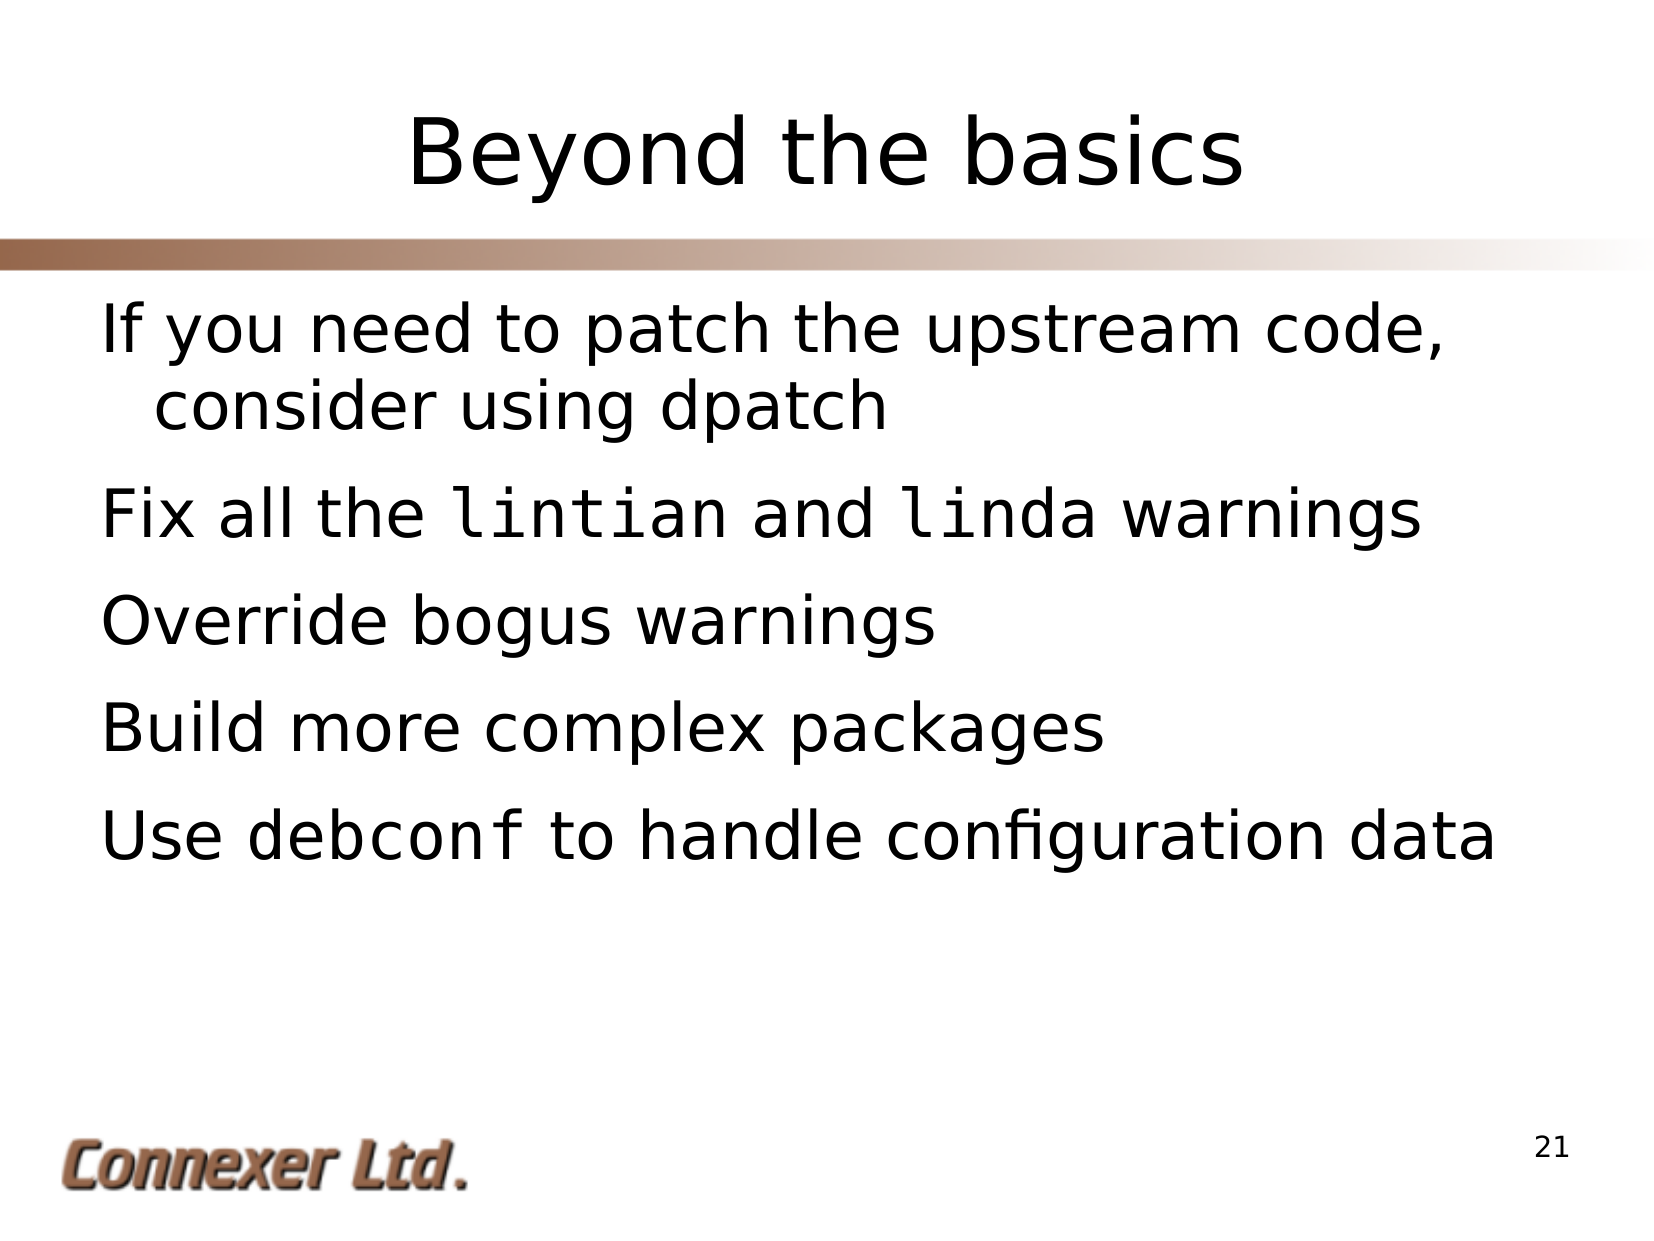

# Beyond the basics
If you need to patch the upstream code, consider using dpatch
Fix all the lintian and linda warnings
Override bogus warnings
Build more complex packages
Use debconf to handle configuration data
21